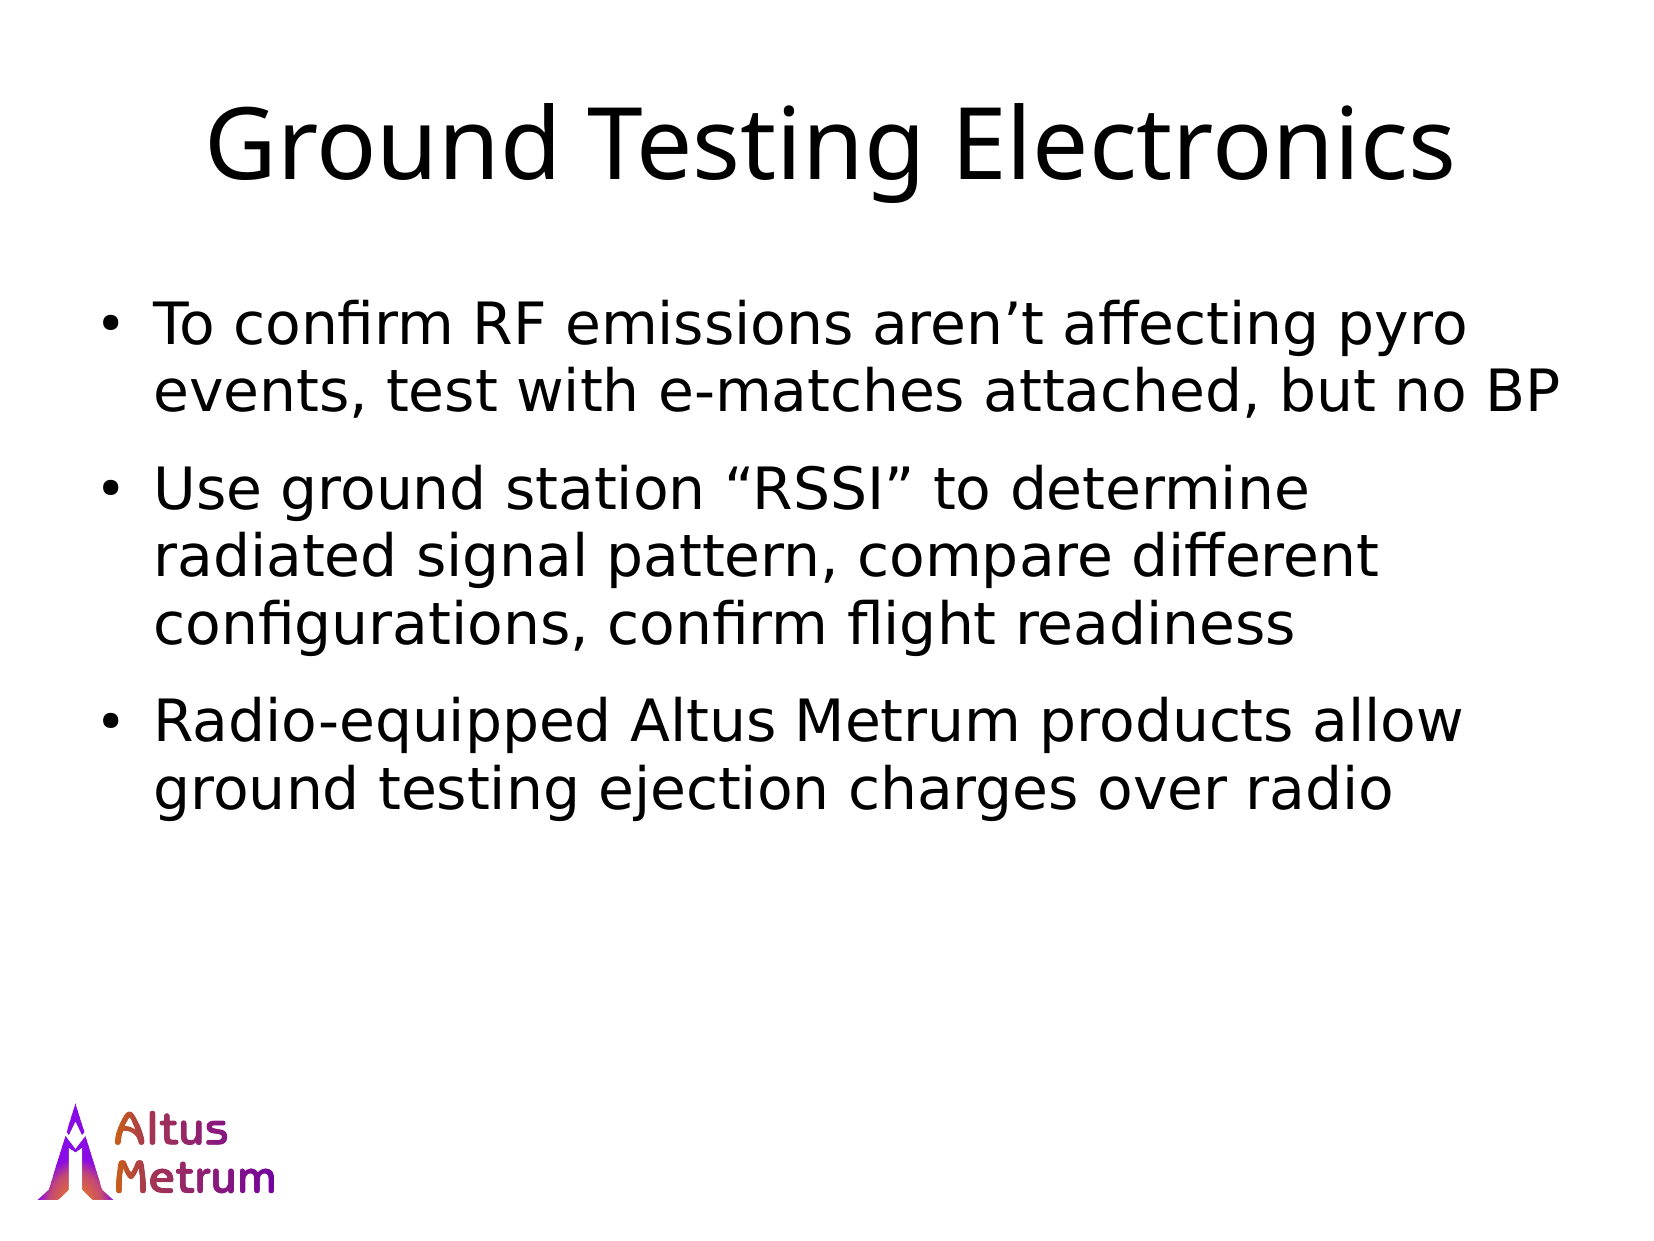

# Ground Testing Electronics
To confirm RF emissions aren’t affecting pyro events, test with e-matches attached, but no BP
Use ground station “RSSI” to determine radiated signal pattern, compare different configurations, confirm flight readiness
Radio-equipped Altus Metrum products allow ground testing ejection charges over radio